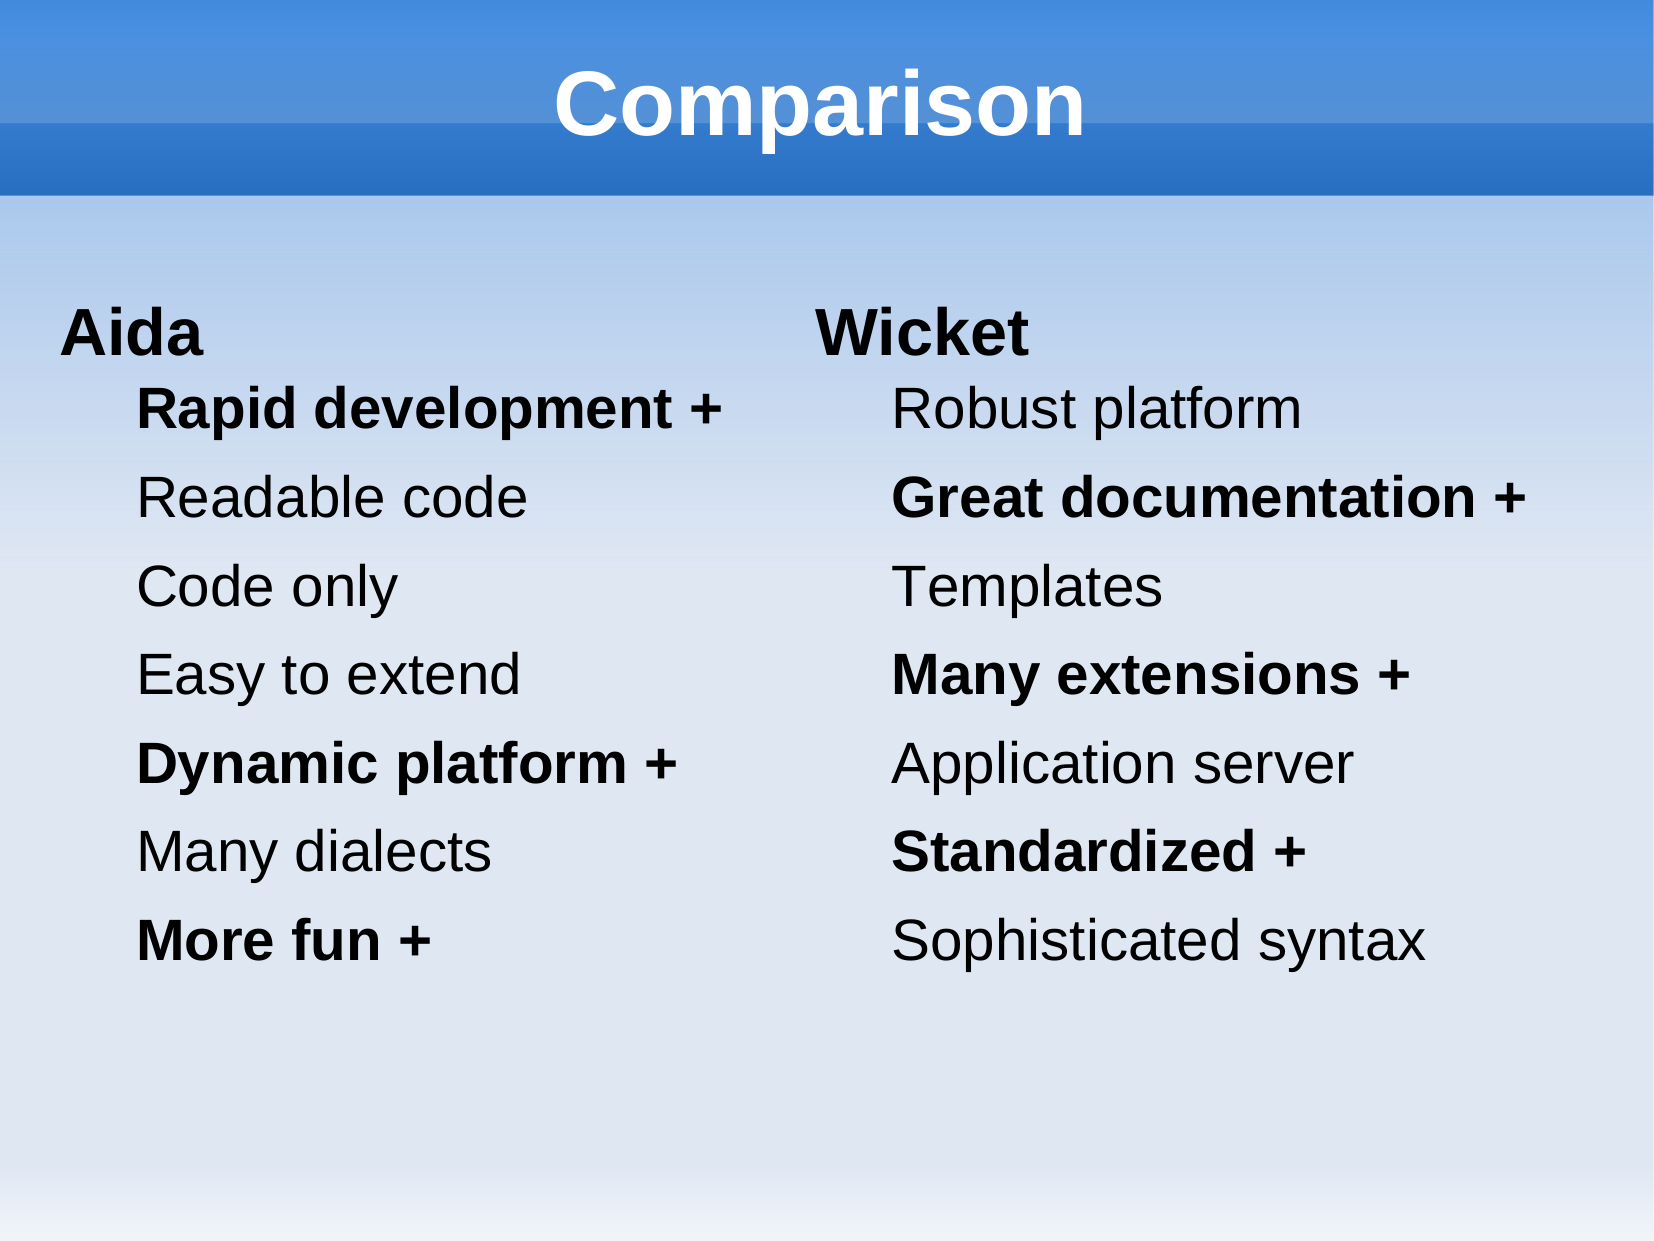

# Comparison
Aida
Rapid development +
Readable code
Code only
Easy to extend
Dynamic platform +
Many dialects
More fun +
Wicket
Robust platform
Great documentation +
Templates
Many extensions +
Application server
Standardized +
Sophisticated syntax